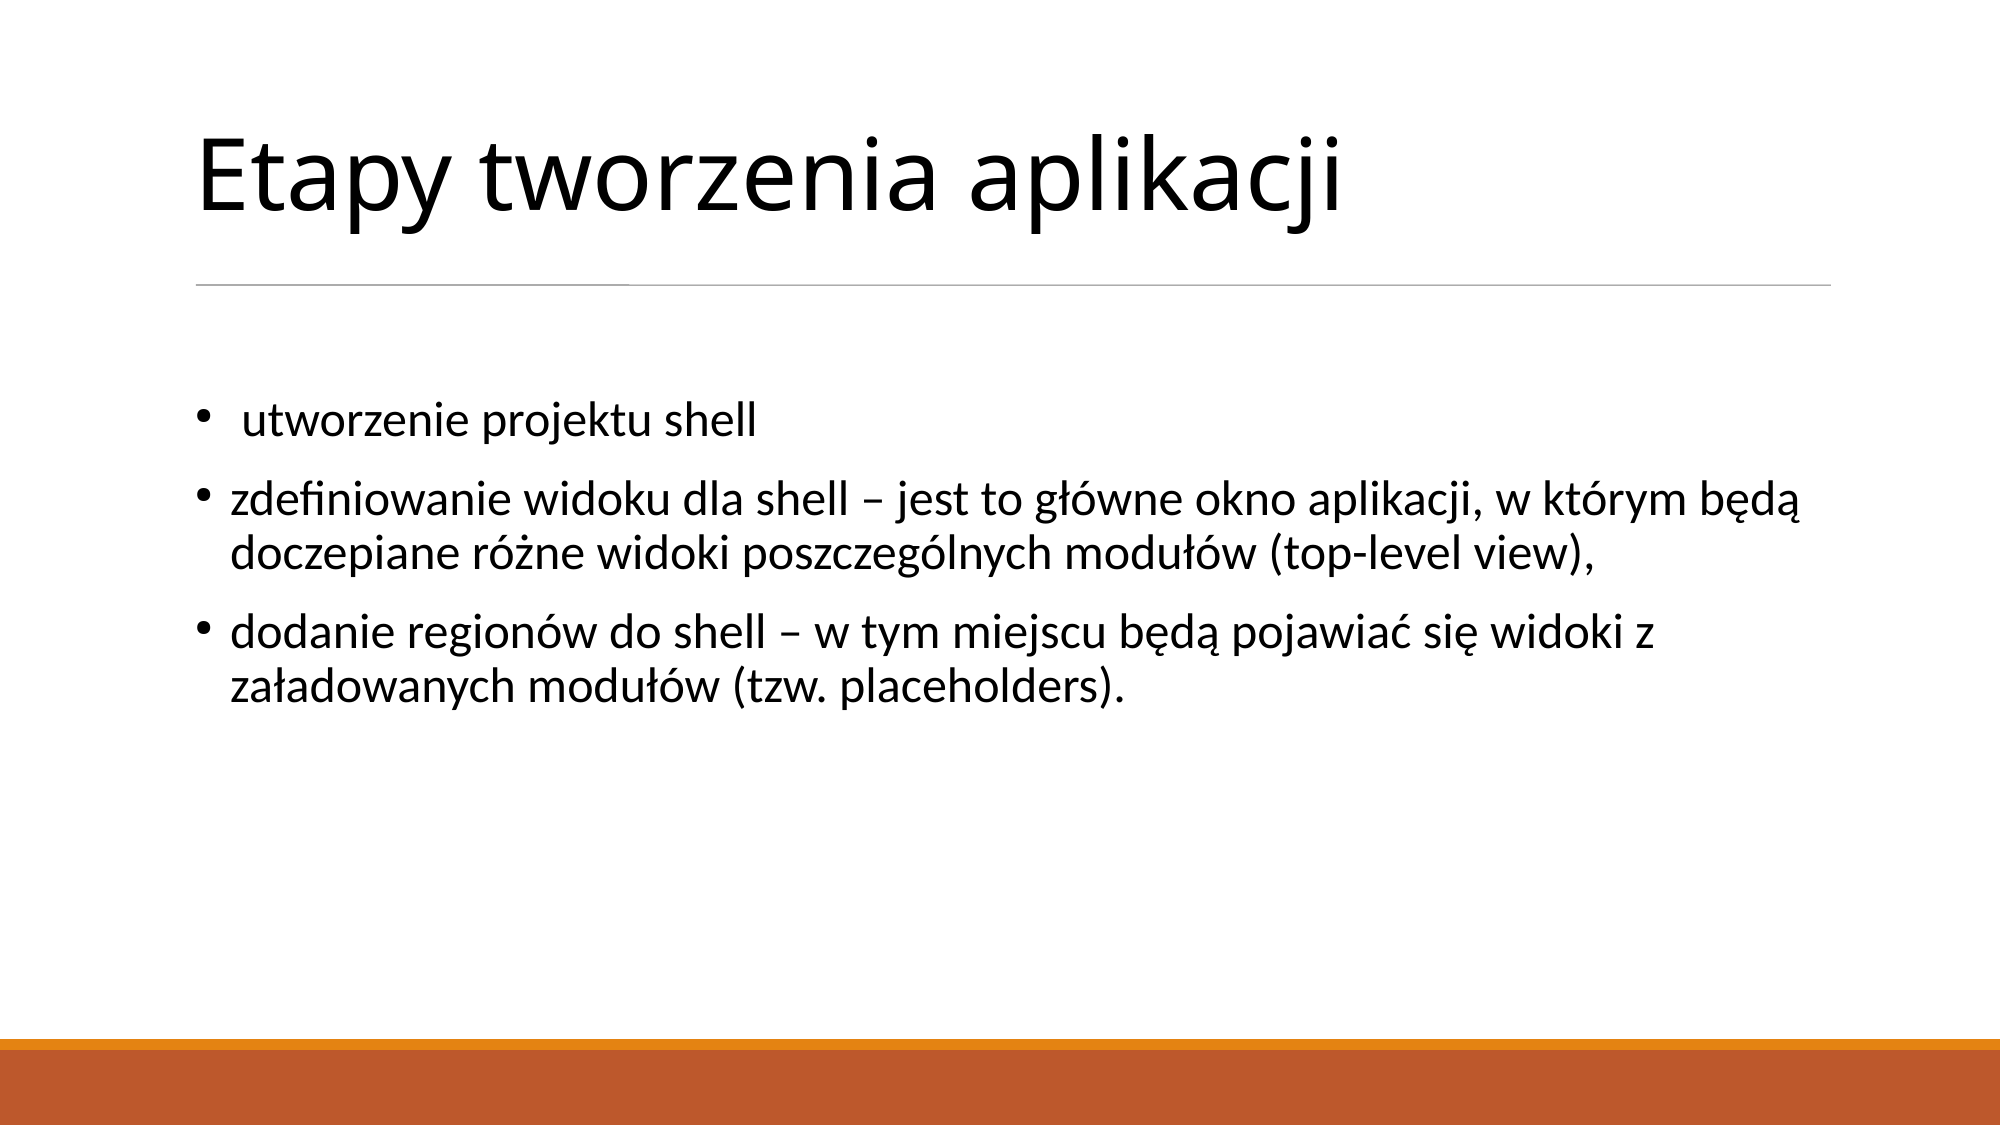

# Etapy tworzenia aplikacji
 utworzenie projektu shell
zdefiniowanie widoku dla shell – jest to główne okno aplikacji, w którym będą doczepiane różne widoki poszczególnych modułów (top-level view),
dodanie regionów do shell – w tym miejscu będą pojawiać się widoki z załadowanych modułów (tzw. placeholders).